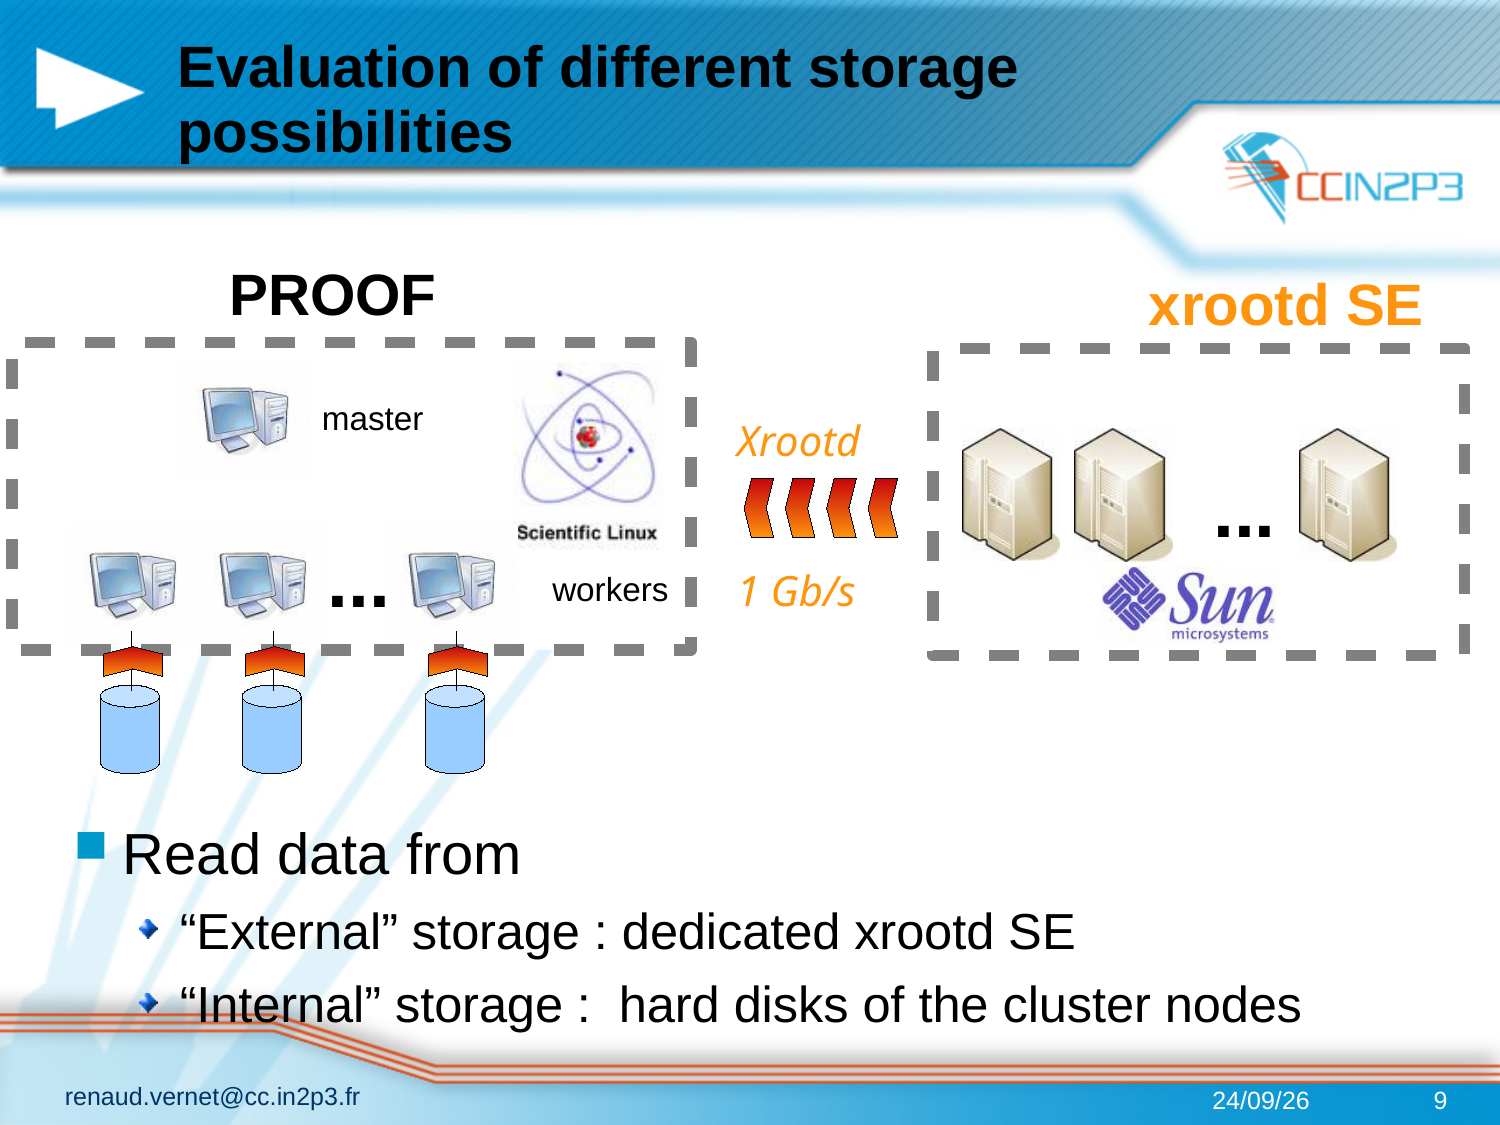

# Evaluation of different storage possibilities
PROOF
xrootd SE
master
...
workers
...
Xrootd
1 Gb/s
Read data from
“External” storage : dedicated xrootd SE
“Internal” storage : hard disks of the cluster nodes
R. Vernet
9